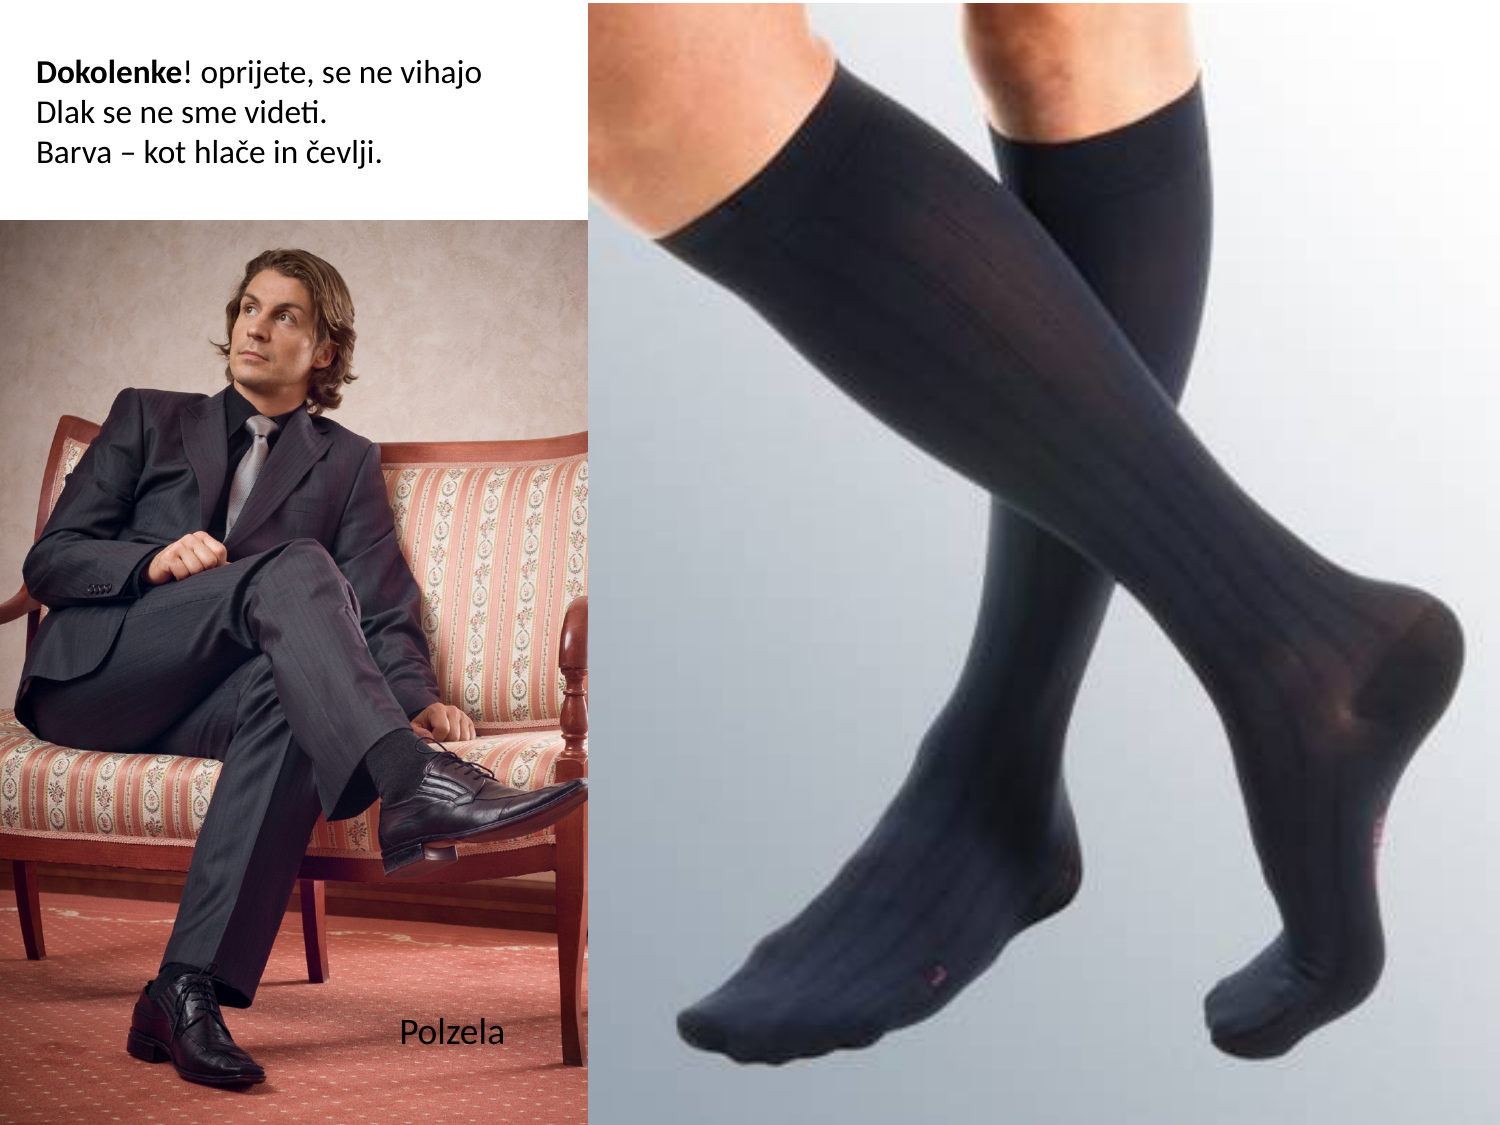

Dokolenke! oprijete, se ne vihajo
Dlak se ne sme videti.
Barva – kot hlače in čevlji.
Polzela